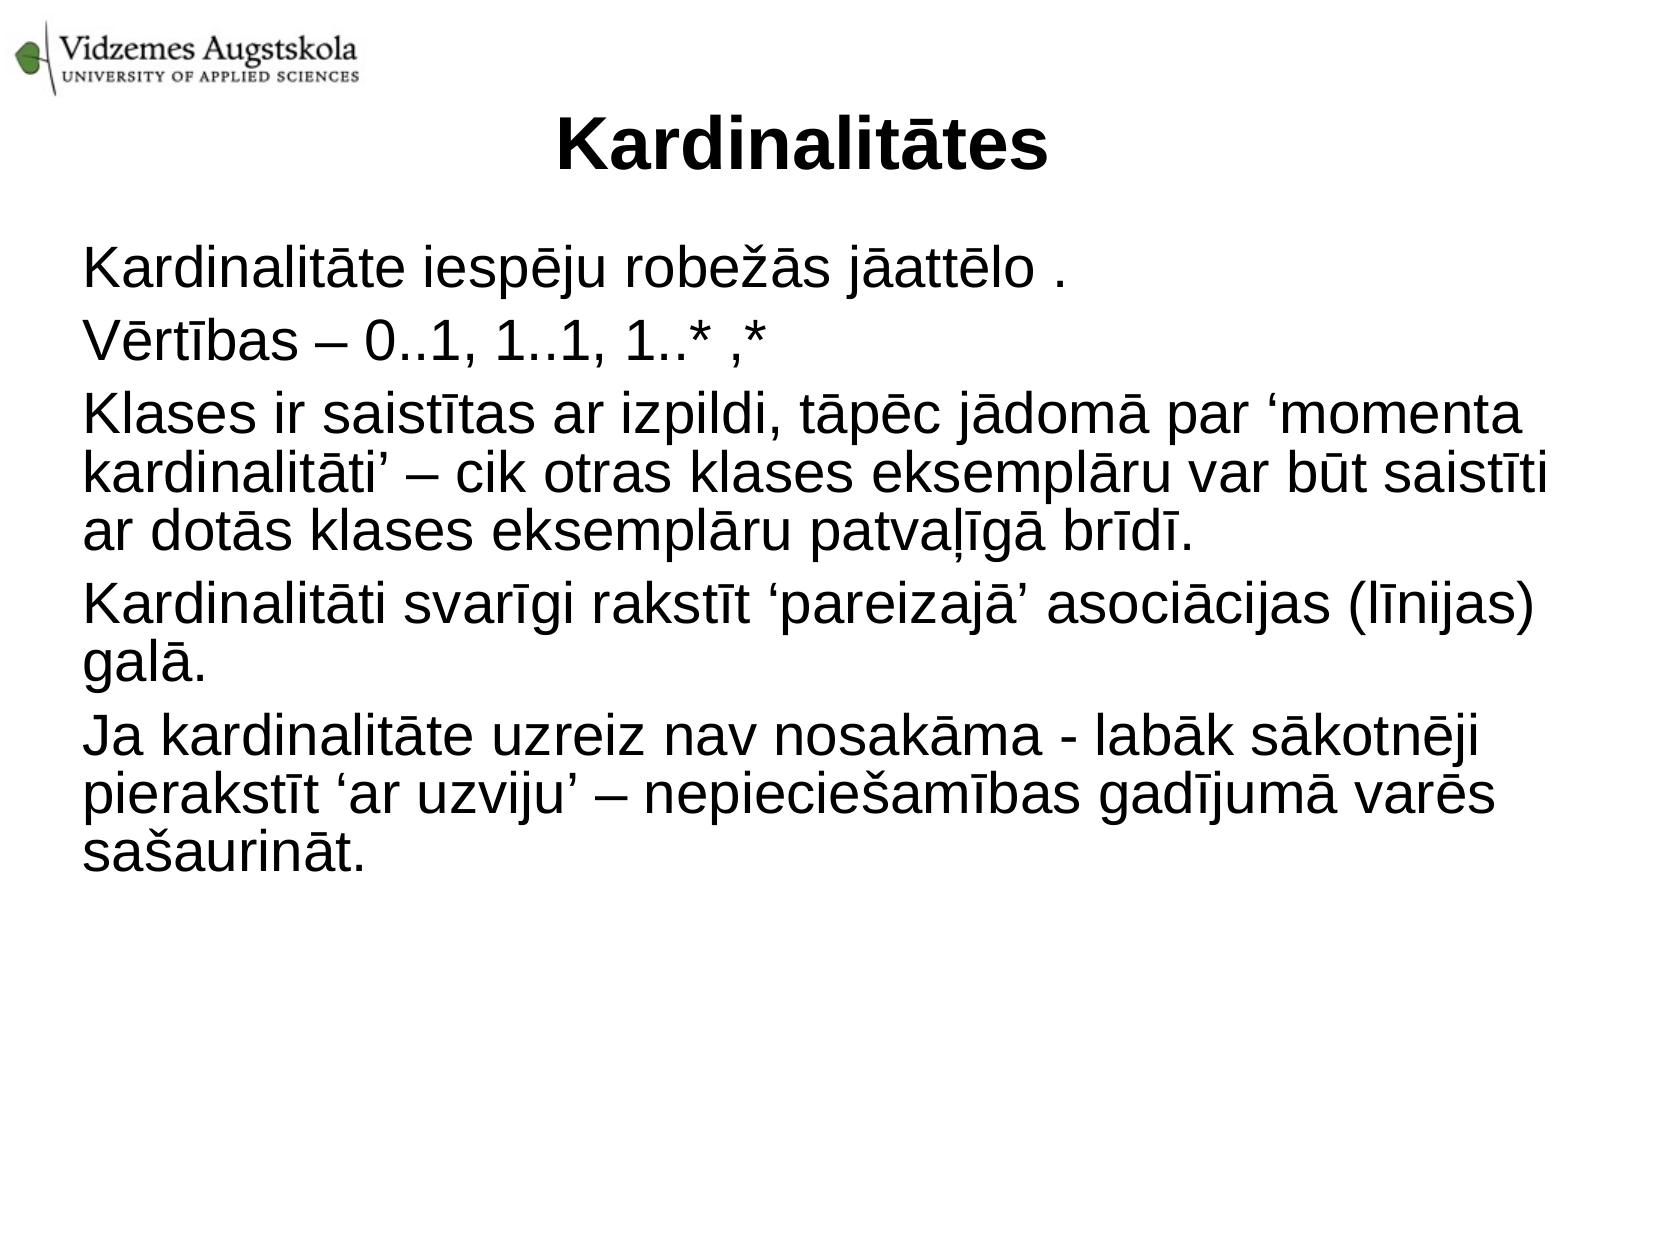

# Kardinalitātes
Kardinalitāte iespēju robežās jāattēlo .
Vērtības – 0..1, 1..1, 1..* ,*
Klases ir saistītas ar izpildi, tāpēc jādomā par ‘momenta kardinalitāti’ – cik otras klases eksemplāru var būt saistīti ar dotās klases eksemplāru patvaļīgā brīdī.
Kardinalitāti svarīgi rakstīt ‘pareizajā’ asociācijas (līnijas) galā.
Ja kardinalitāte uzreiz nav nosakāma - labāk sākotnēji pierakstīt ‘ar uzviju’ – nepieciešamības gadījumā varēs sašaurināt.